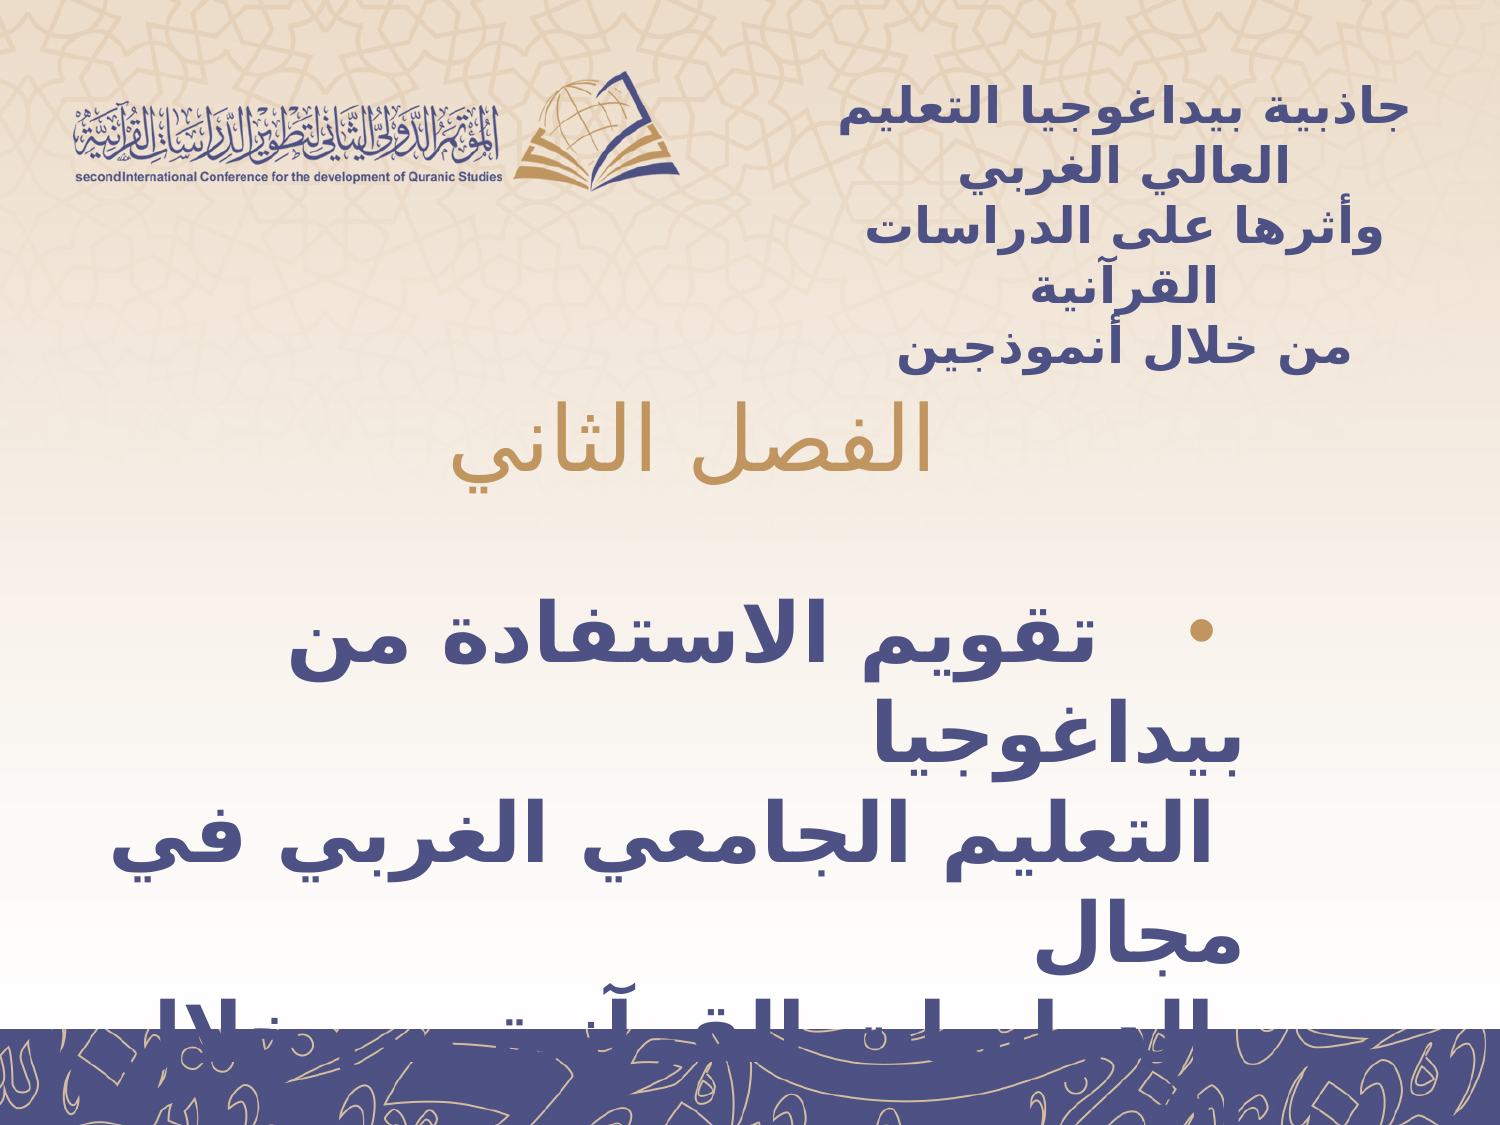

جاذبية بيداغوجيا التعليم العالي الغربي
وأثرها على الدراسات القرآنية
من خلال أنموذجين
الفصل الثاني
 تقويم الاستفادة من بيداغوجيا
التعليم الجامعي الغربي في مجال
الدراسات القرآنية من خلال الأنموذجين.